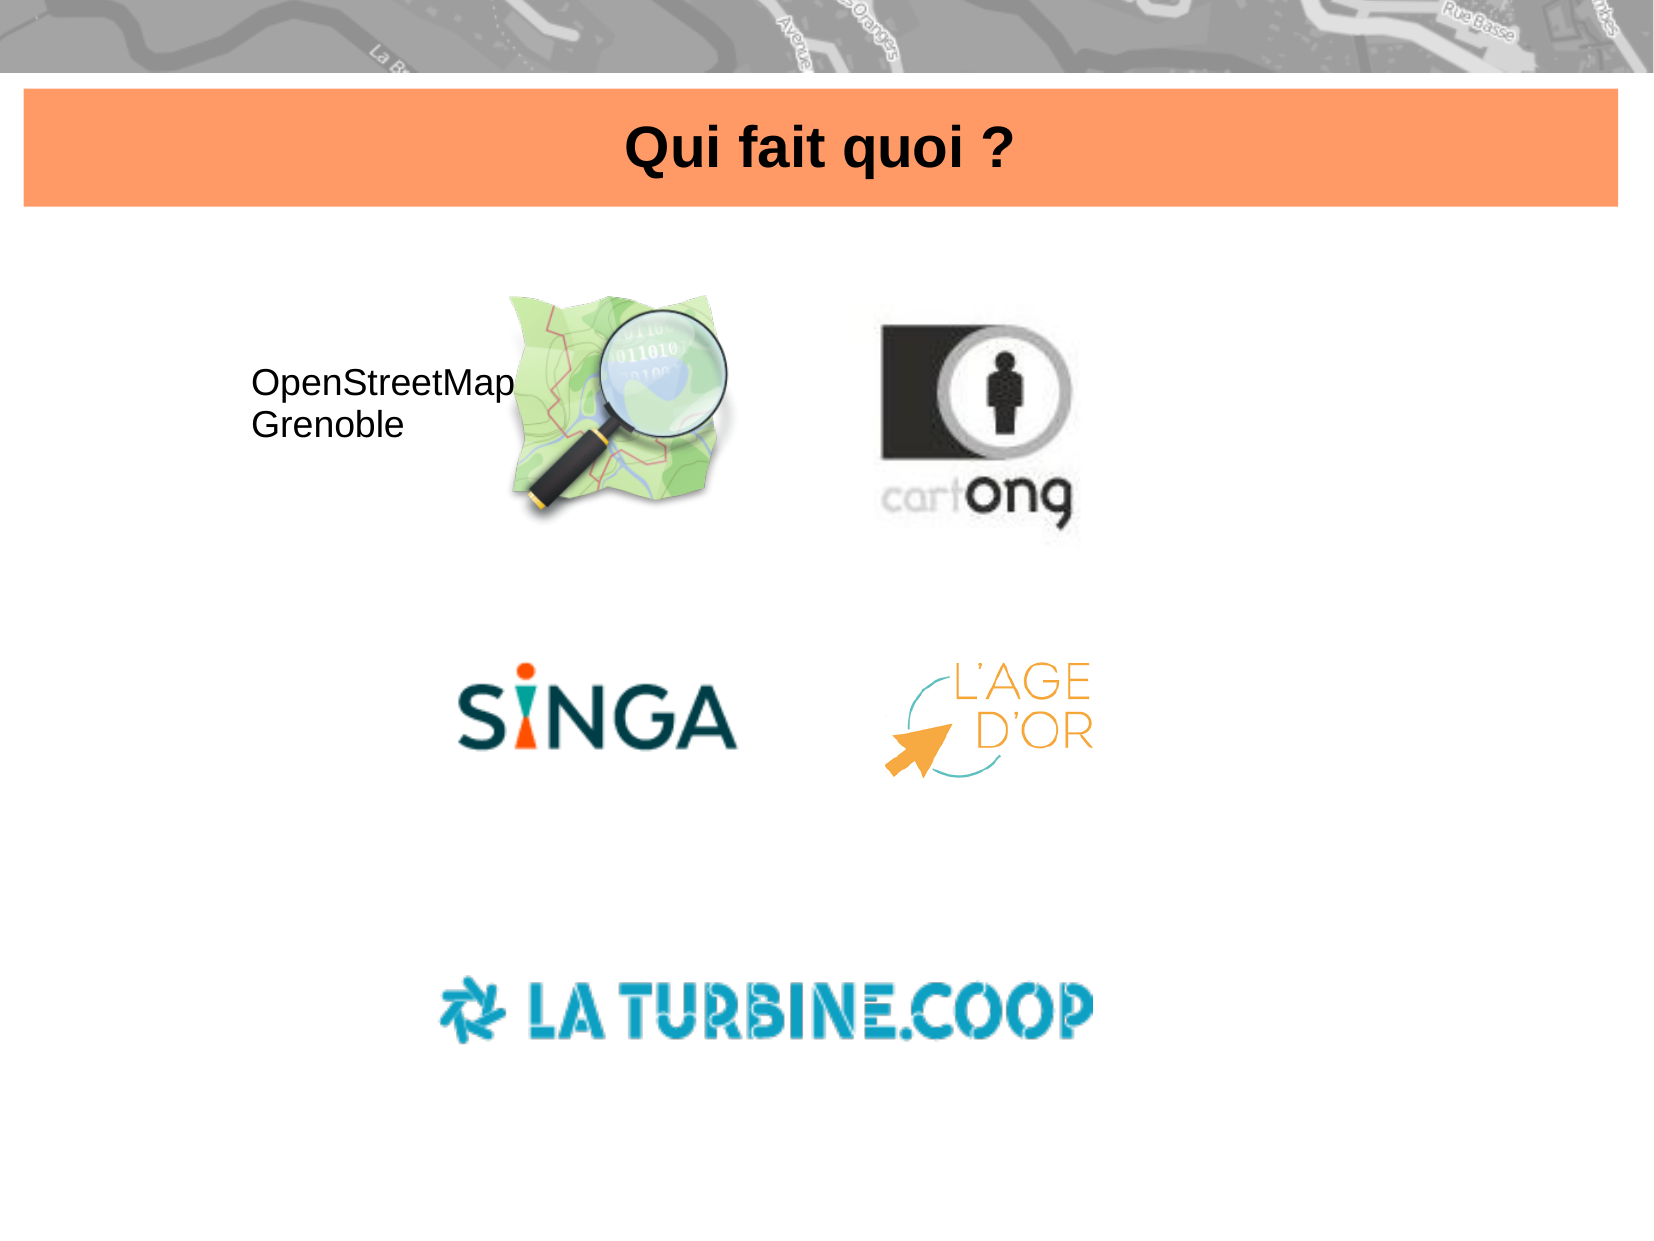

| | | | |
| --- | --- | --- | --- |
Qui fait quoi ?
OpenStreetMap
Grenoble